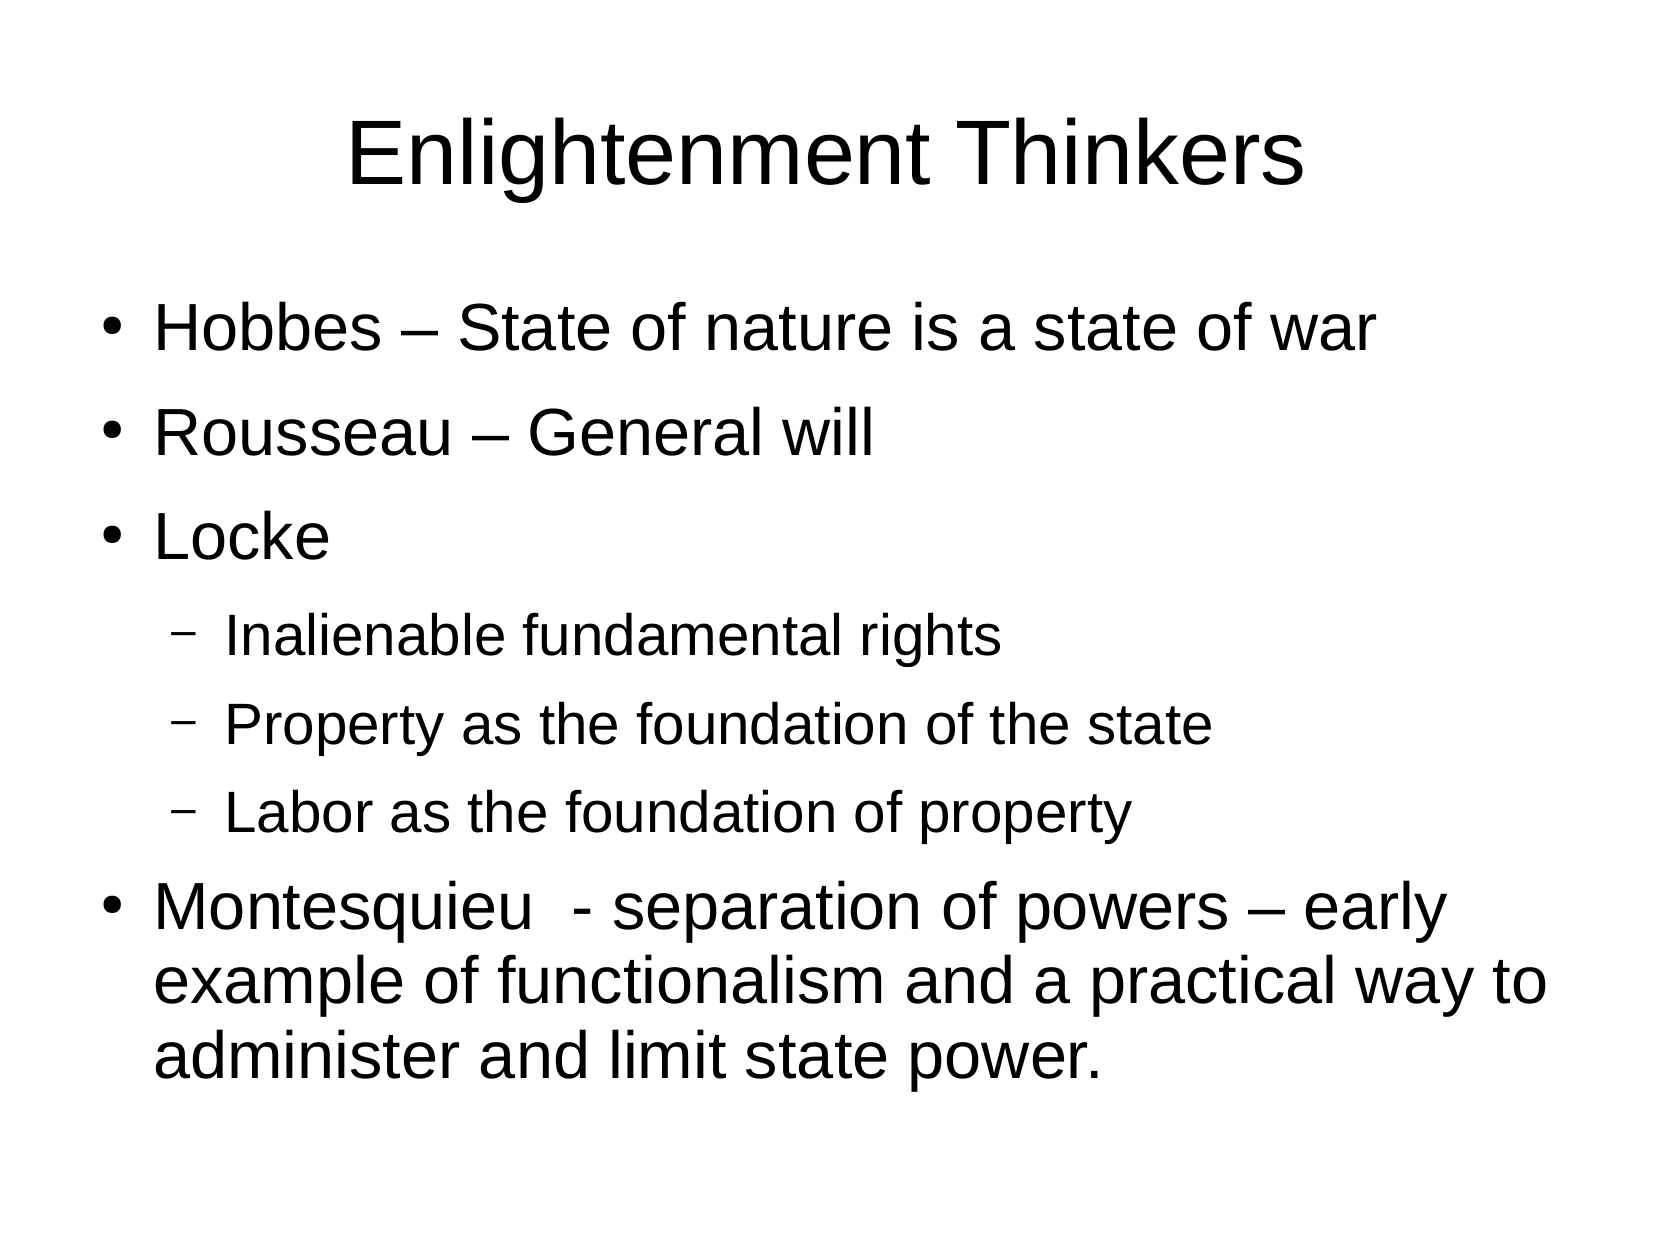

# Enlightenment Thinkers
Hobbes – State of nature is a state of war
Rousseau – General will
Locke
Inalienable fundamental rights
Property as the foundation of the state
Labor as the foundation of property
Montesquieu - separation of powers – early example of functionalism and a practical way to administer and limit state power.